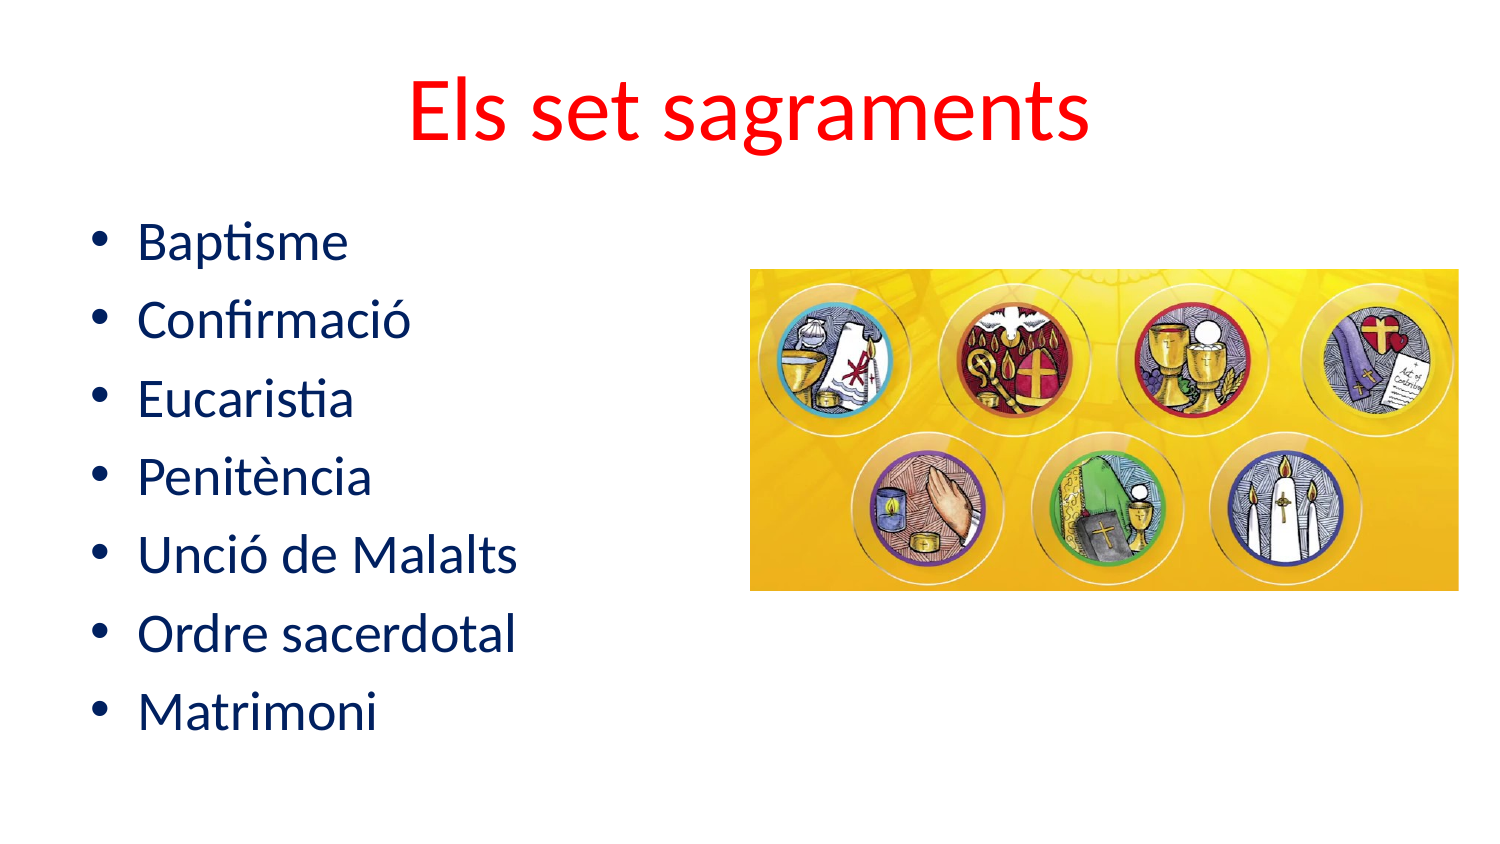

# Els set sagraments
Baptisme
Confirmació
Eucaristia
Penitència
Unció de Malalts
Ordre sacerdotal
Matrimoni